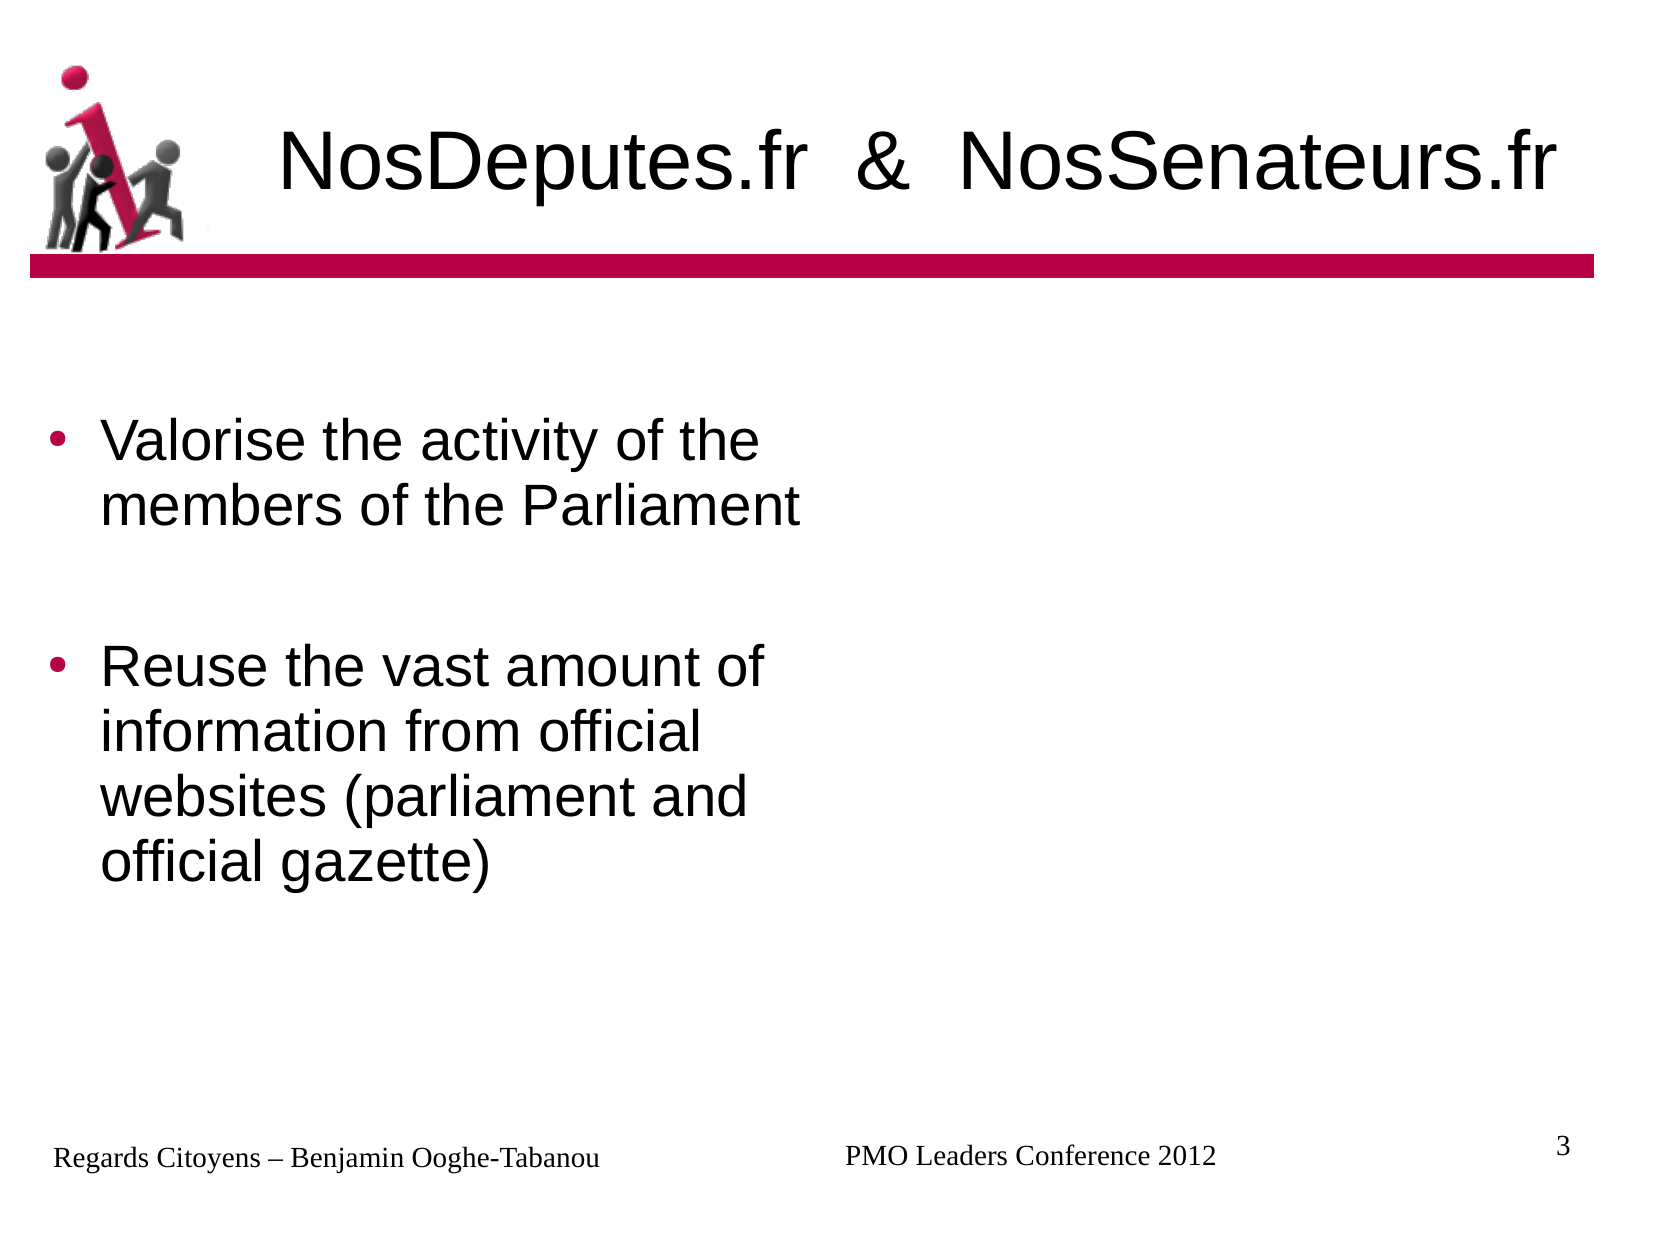

# NosDeputes.fr & NosSenateurs.fr
Valorise the activity of the members of the Parliament
Reuse the vast amount of information from official websites (parliament and official gazette)
3
Benjamin Ooghe-Tabanou - Open Knowledge Conference Berlin 2011